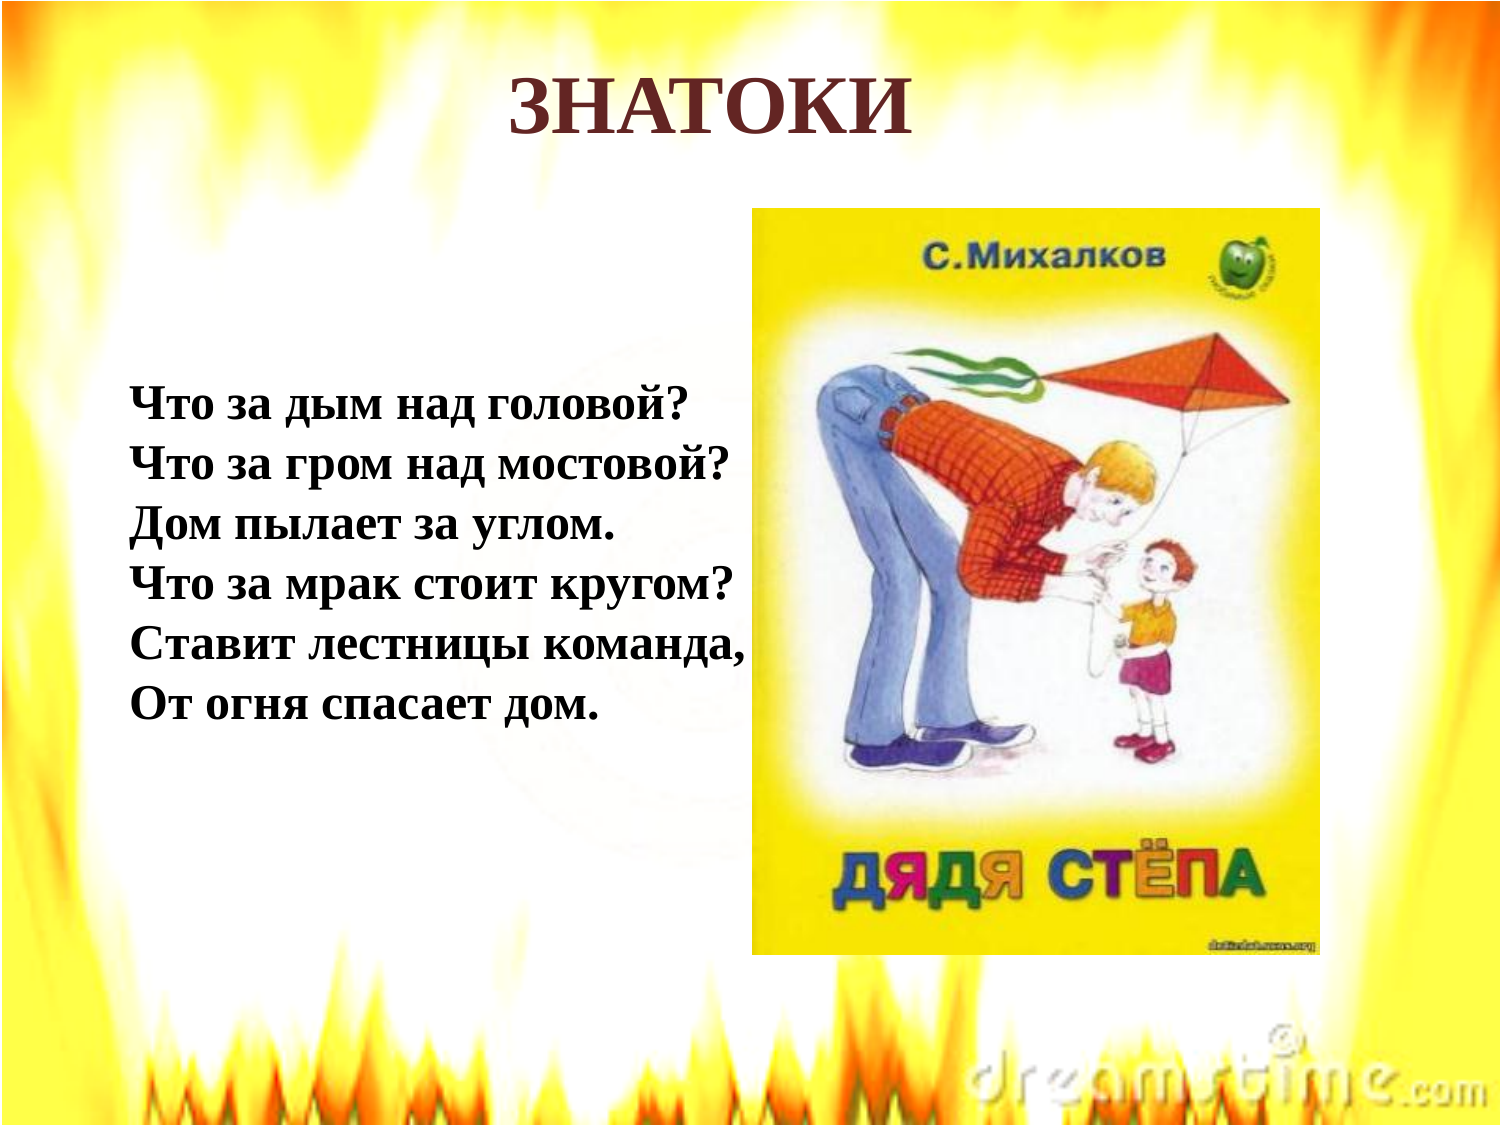

ЗНАТОКИ
Что за дым над головой?
Что за гром над мостовой?
Дом пылает за углом.
Что за мрак стоит кругом?
Ставит лестницы команда,
От огня спасает дом.